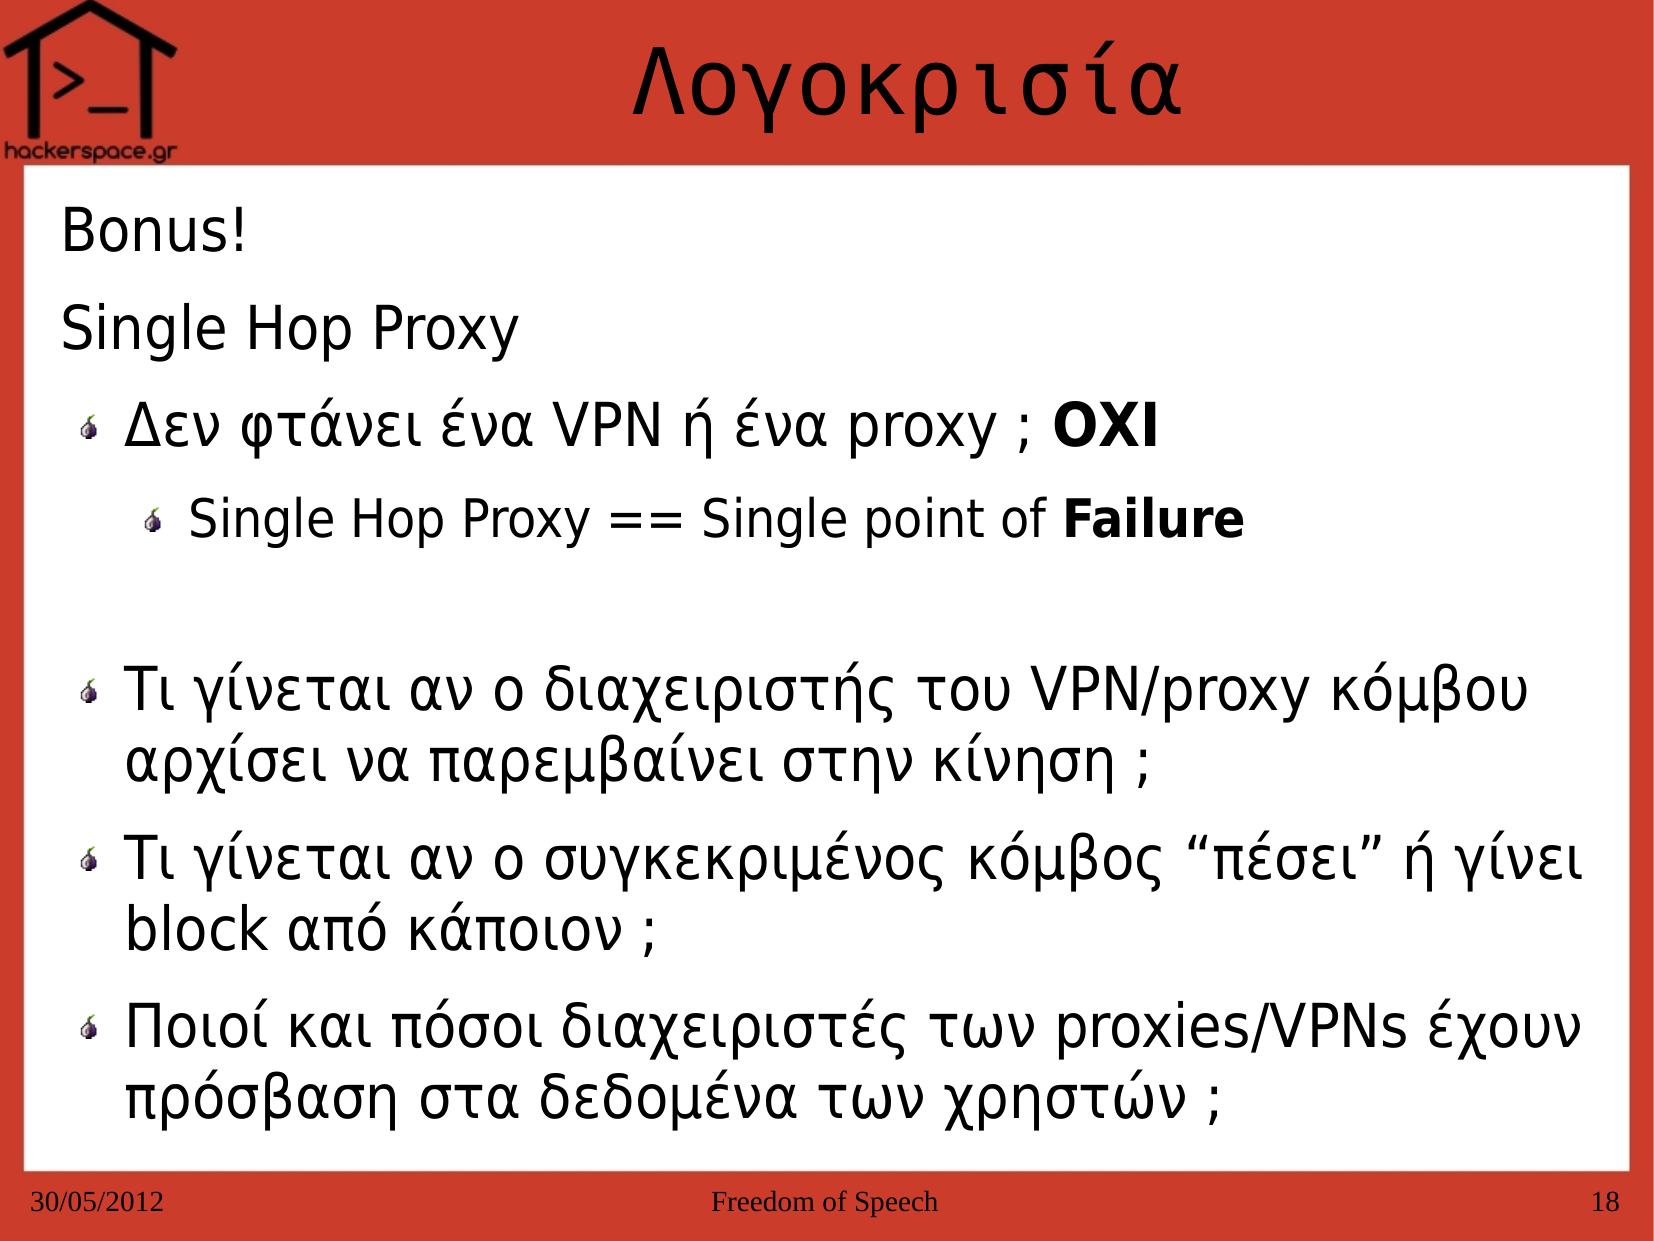

# Λογοκρισία
Bonus!
Single Hop Proxy
Δεν φτάνει ένα VPN ή ένα proxy ; ΟΧΙ
Single Hop Proxy == Single point of Failure
Τι γίνεται αν ο διαχειριστής του VPN/proxy κόμβου αρχίσει να παρεμβαίνει στην κίνηση ;
Τι γίνεται αν ο συγκεκριμένος κόμβος “πέσει” ή γίνει block από κάποιον ;
Ποιοί και πόσοι διαχειριστές των proxies/VPNs έχουν πρόσβαση στα δεδομένα των χρηστών ;
30/05/2012
Freedom of Speech
18